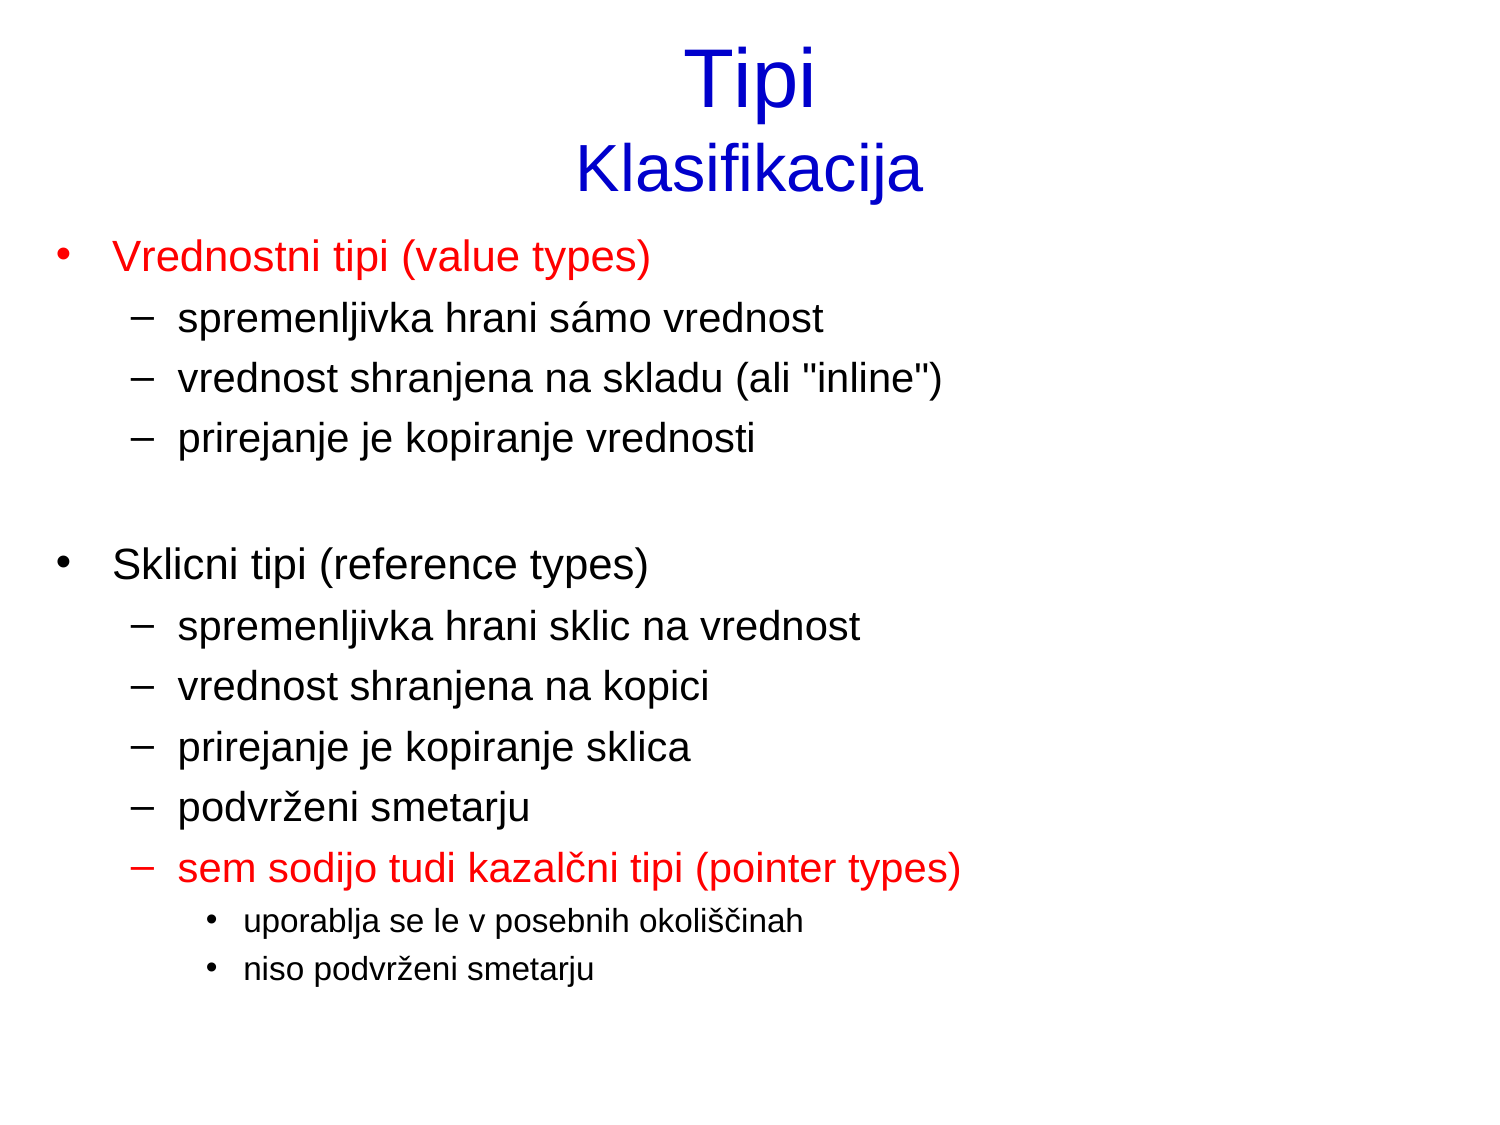

# Tipi Klasifikacija
Vrednostni tipi (value types)
spremenljivka hrani sámo vrednost
vrednost shranjena na skladu (ali "inline")
prirejanje je kopiranje vrednosti
Sklicni tipi (reference types)
spremenljivka hrani sklic na vrednost
vrednost shranjena na kopici
prirejanje je kopiranje sklica
podvrženi smetarju
sem sodijo tudi kazalčni tipi (pointer types)
uporablja se le v posebnih okoliščinah
niso podvrženi smetarju